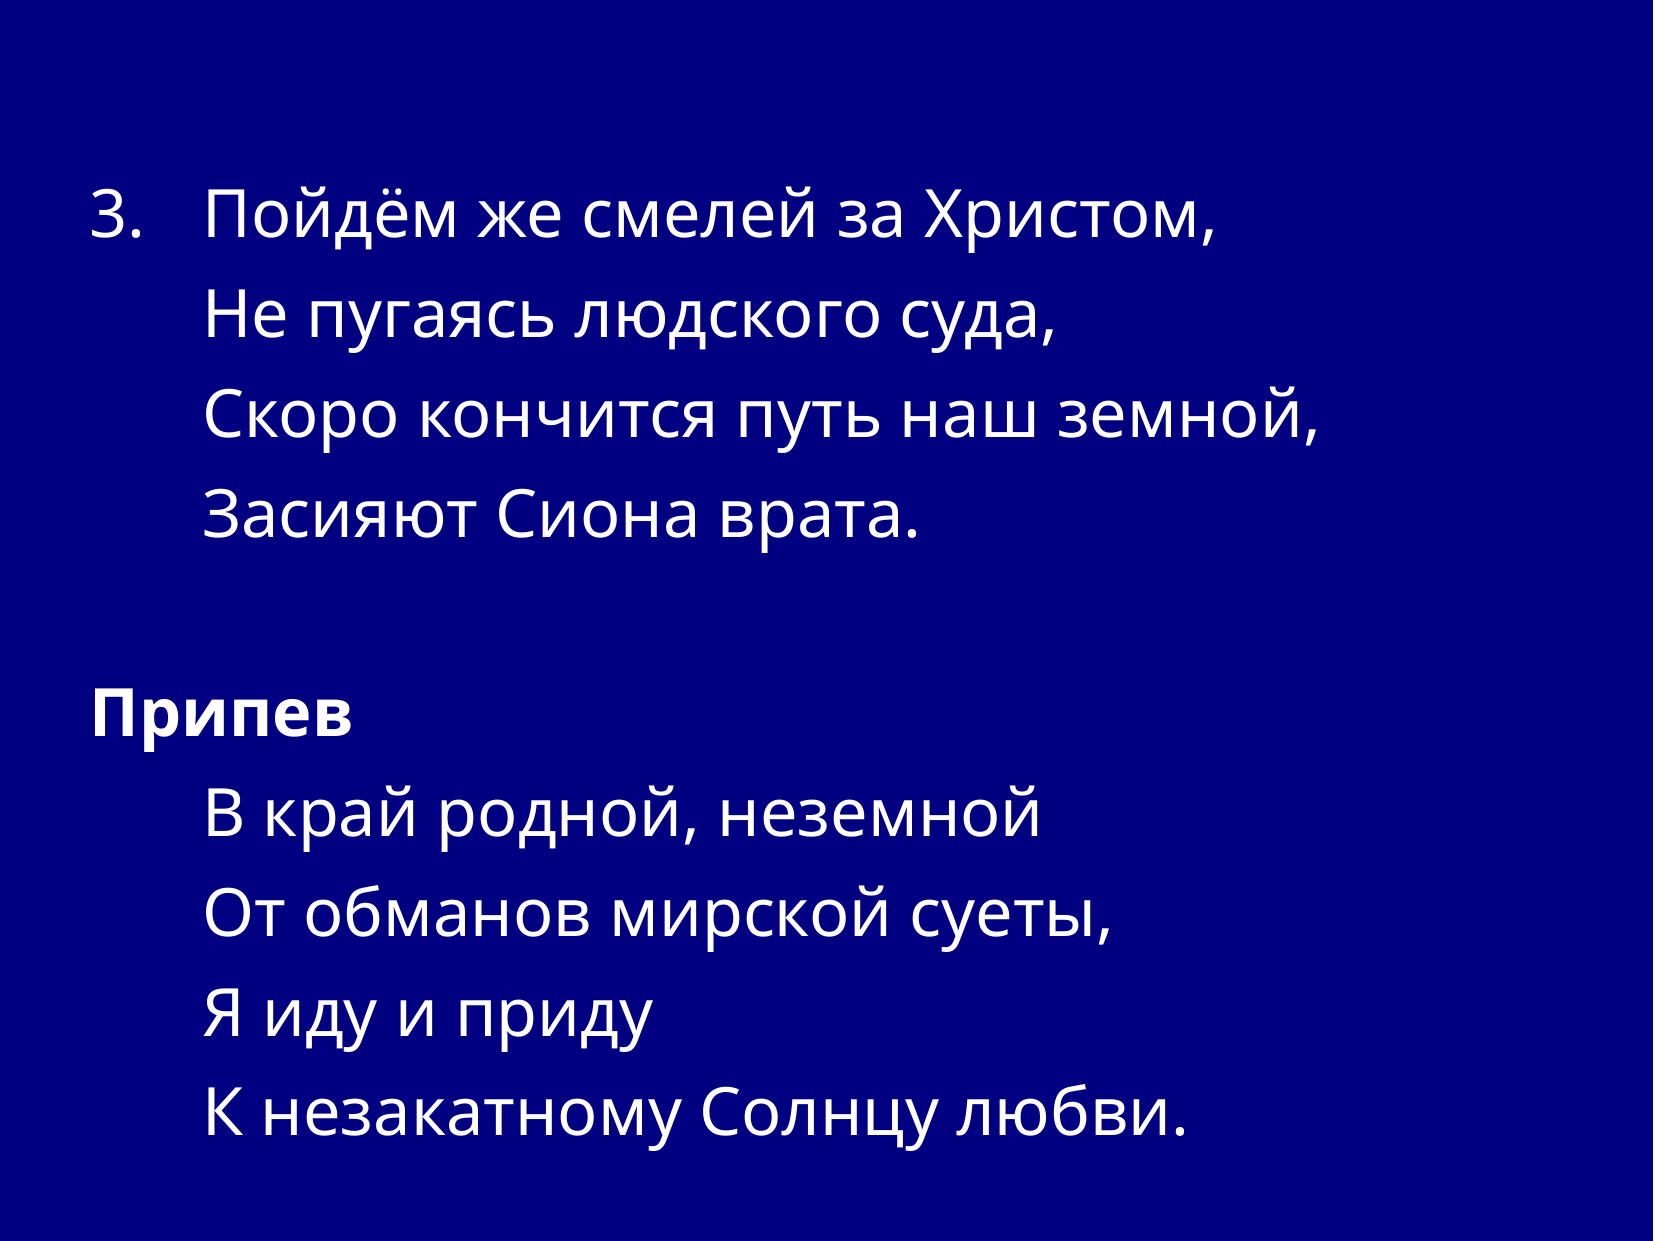

3.	Пойдём же смелей за Христом,
	Не пугаясь людского суда,
	Скоро кончится путь наш земной,
	Засияют Сиона врата.
Припев
	В край родной, неземной
	От обманов мирской суеты,
	Я иду и приду
	К незакатному Солнцу любви.